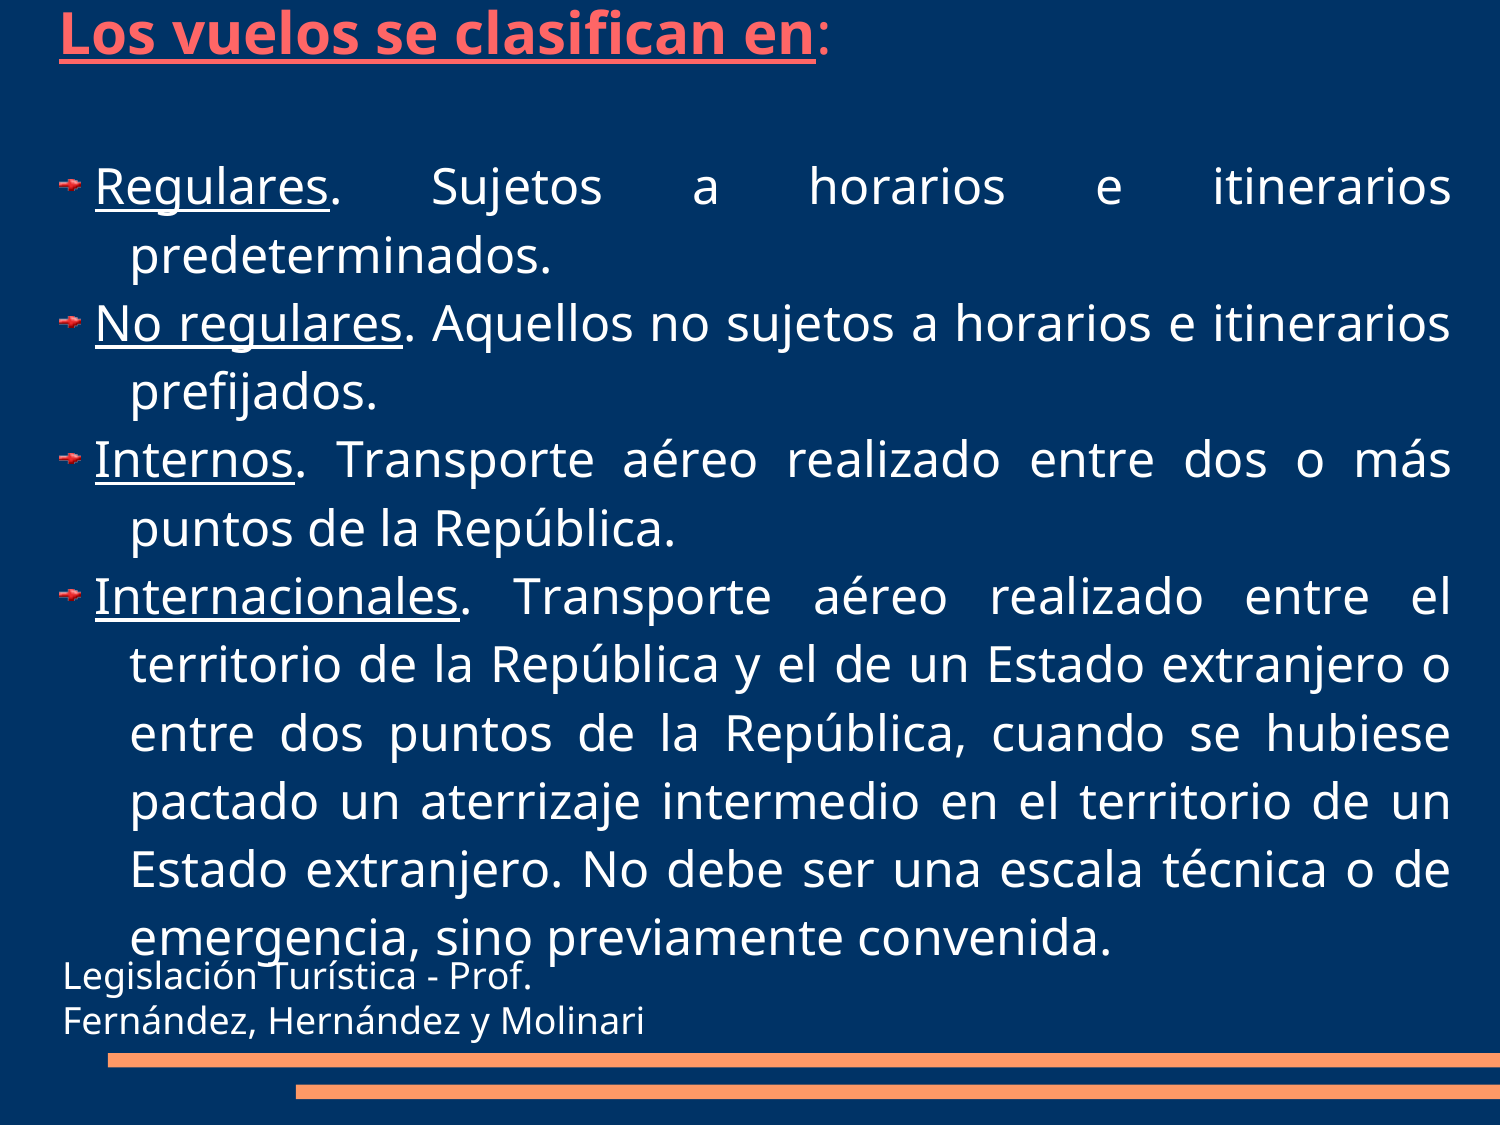

# Los vuelos se clasifican en:
Regulares. Sujetos a horarios e itinerarios predeterminados.
No regulares. Aquellos no sujetos a horarios e itinerarios prefijados.
Internos. Transporte aéreo realizado entre dos o más puntos de la República.
Internacionales. Transporte aéreo realizado entre el territorio de la República y el de un Estado extranjero o entre dos puntos de la República, cuando se hubiese pactado un aterrizaje intermedio en el territorio de un Estado extranjero. No debe ser una escala técnica o de emergencia, sino previamente convenida.
Legislación Turística - Prof. Fernández, Hernández y Molinari